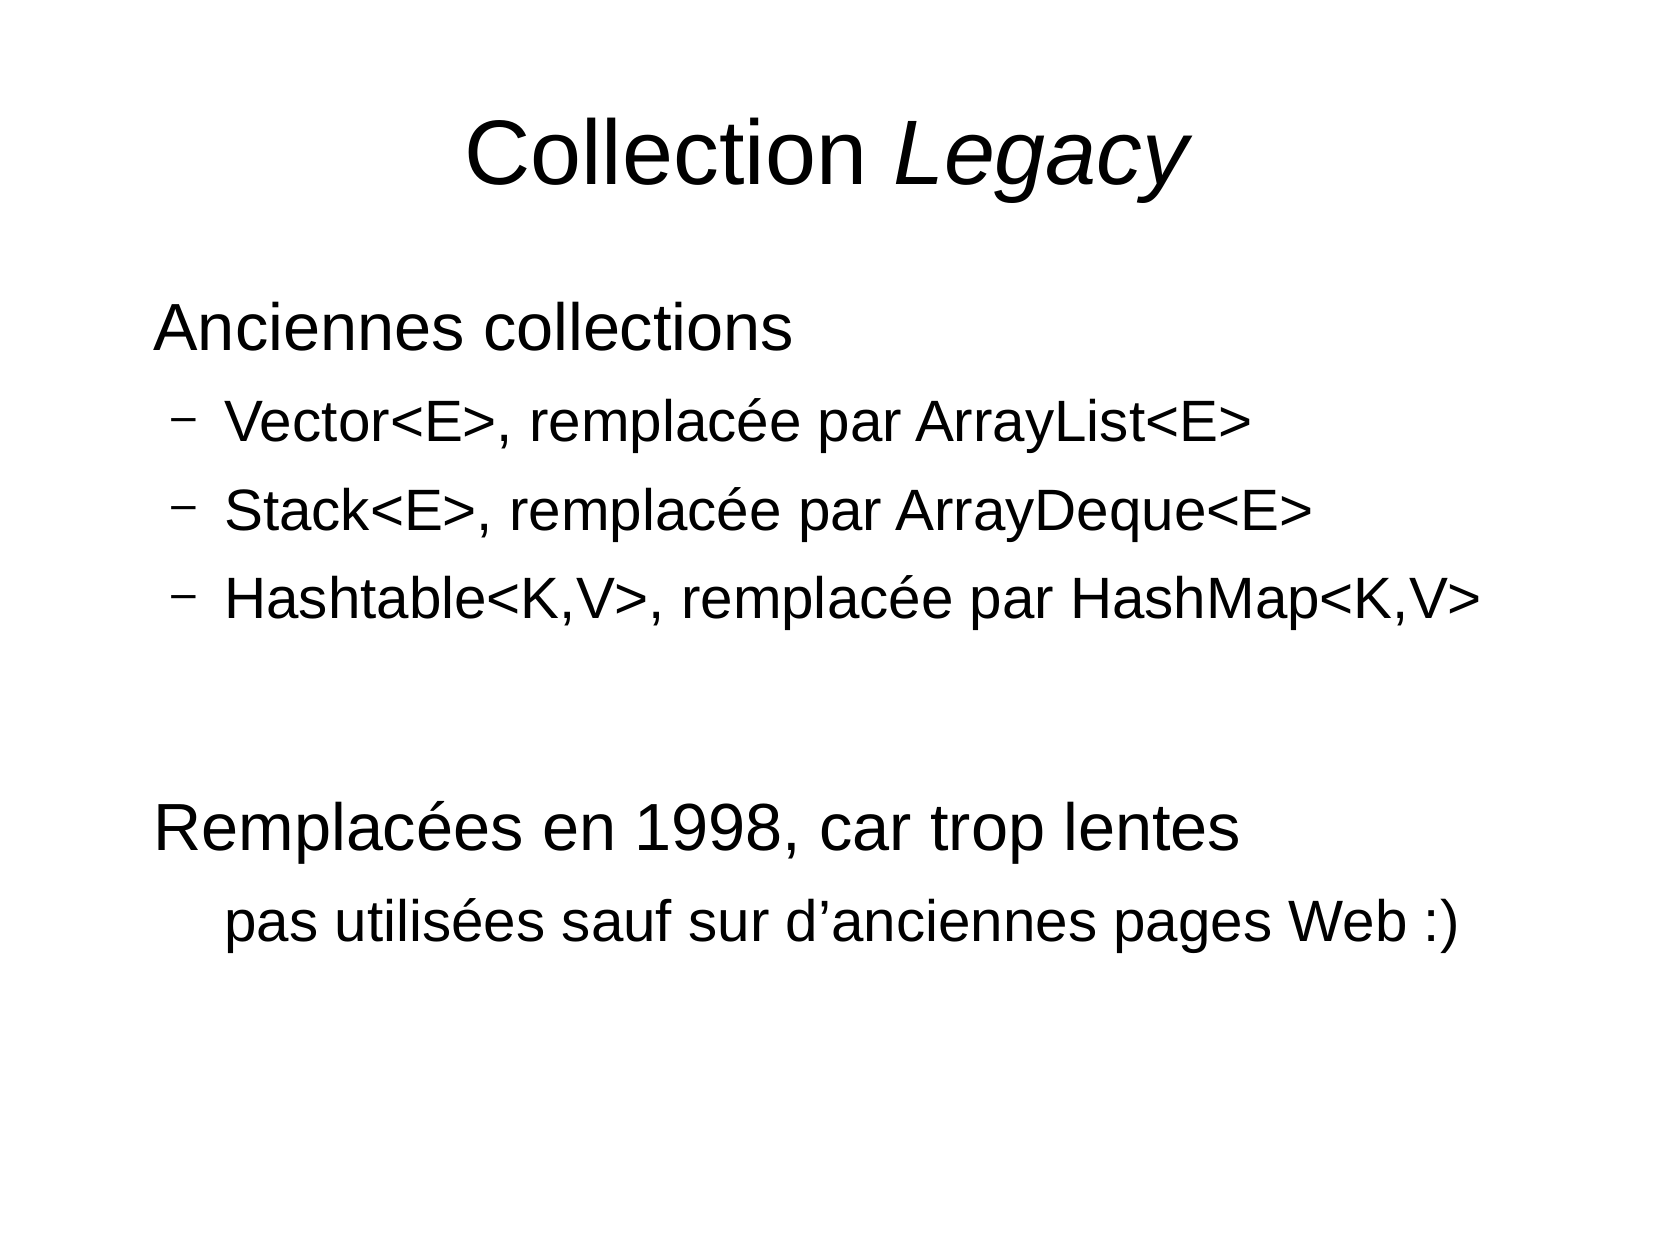

# Collection Legacy
Anciennes collections
Vector<E>, remplacée par ArrayList<E>
Stack<E>, remplacée par ArrayDeque<E>
Hashtable<K,V>, remplacée par HashMap<K,V>
Remplacées en 1998, car trop lentes
pas utilisées sauf sur d’anciennes pages Web :)